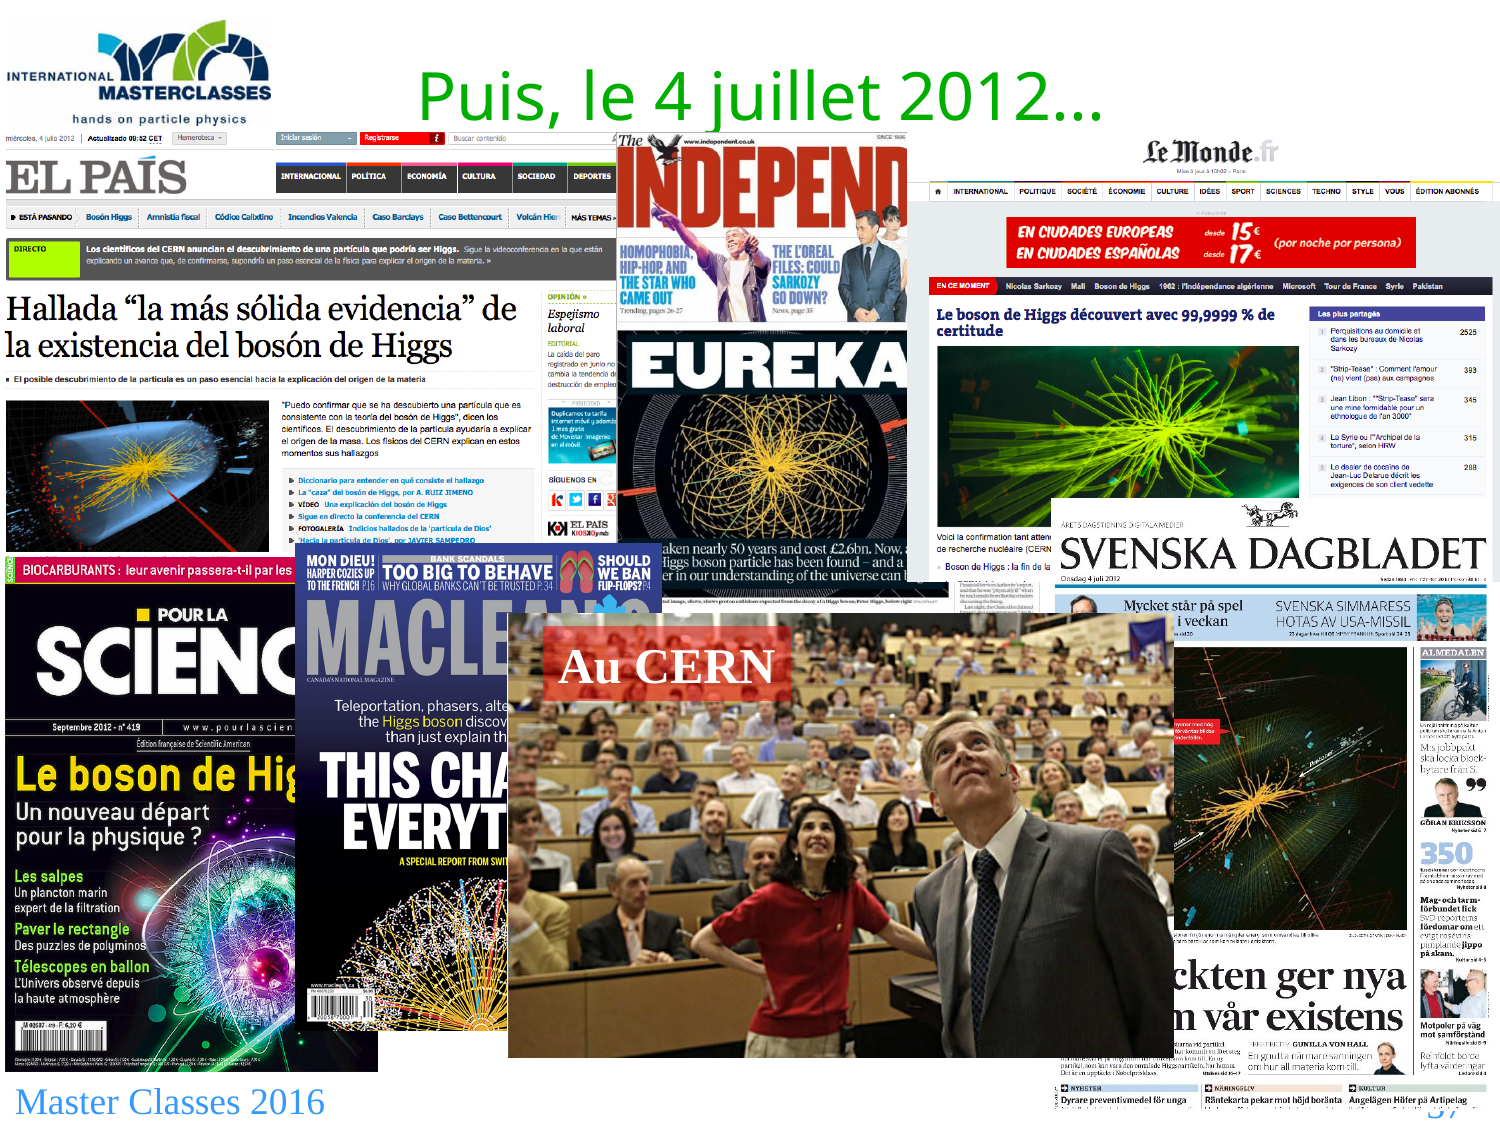

# Puis, le 4 juillet 2012...
Au CERN
Master Classes 2016
37